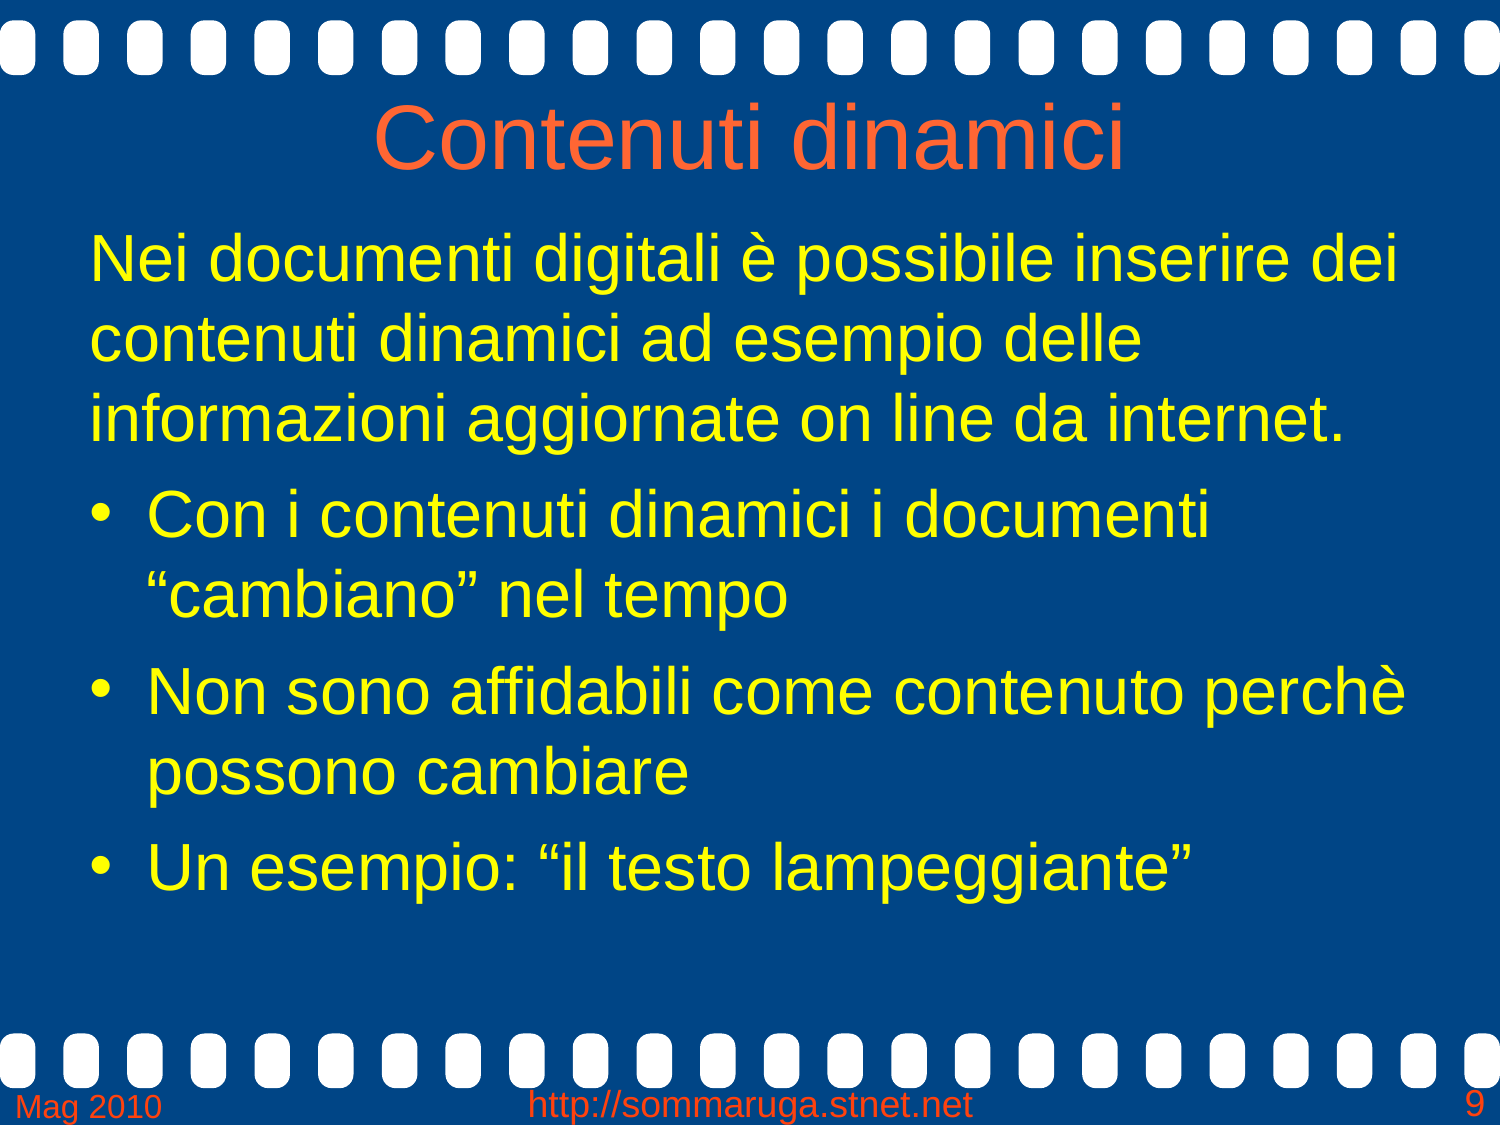

# Contenuti dinamici
Nei documenti digitali è possibile inserire dei contenuti dinamici ad esempio delle informazioni aggiornate on line da internet.
Con i contenuti dinamici i documenti “cambiano” nel tempo
Non sono affidabili come contenuto perchè possono cambiare
Un esempio: “il testo lampeggiante”